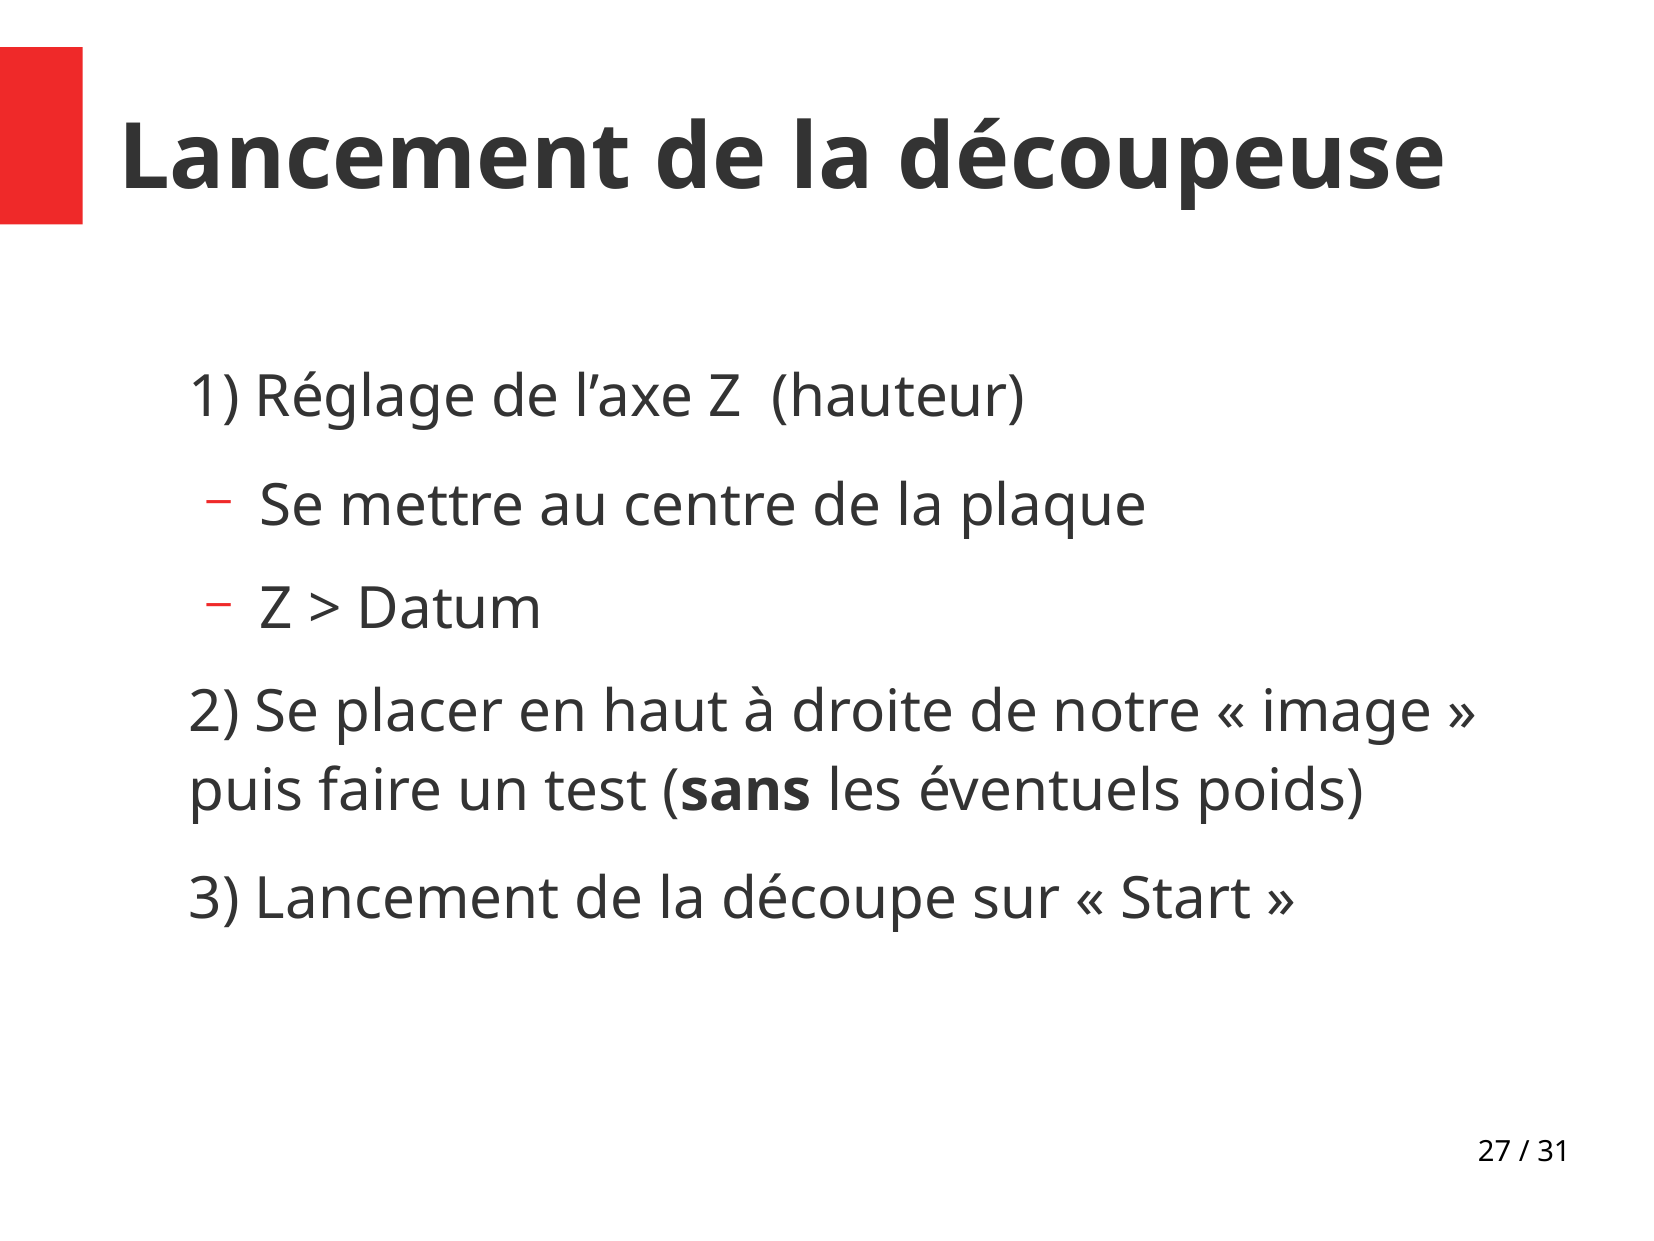

# Lancement de la découpeuse
1) Réglage de l’axe Z (hauteur)
Se mettre au centre de la plaque
Z > Datum
2) Se placer en haut à droite de notre « image » puis faire un test (sans les éventuels poids)
3) Lancement de la découpe sur « Start »
27